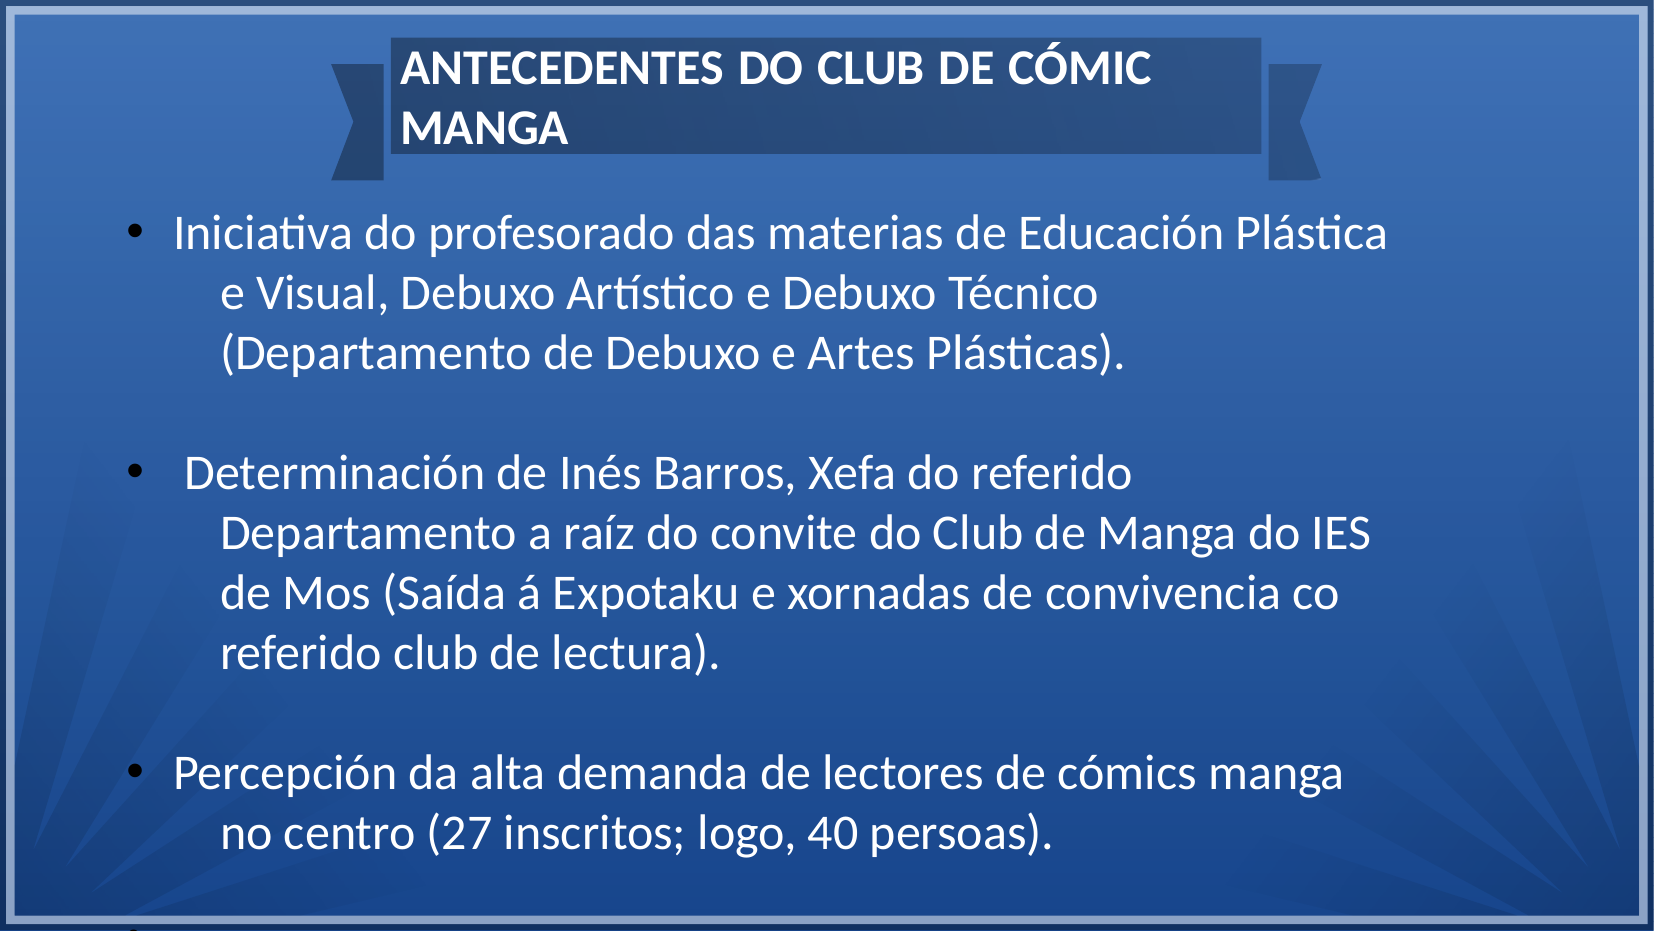

ANTECEDENTES DO CLUB DE CÓMIC MANGA
Iniciativa do profesorado das materias de Educación Plástica e Visual, Debuxo Artístico e Debuxo Técnico (Departamento de Debuxo e Artes Plásticas).
 Determinación de Inés Barros, Xefa do referido Departamento a raíz do convite do Club de Manga do IES de Mos (Saída á Expotaku e xornadas de convivencia co referido club de lectura).
Percepción da alta demanda de lectores de cómics manga no centro (27 inscritos; logo, 40 persoas).